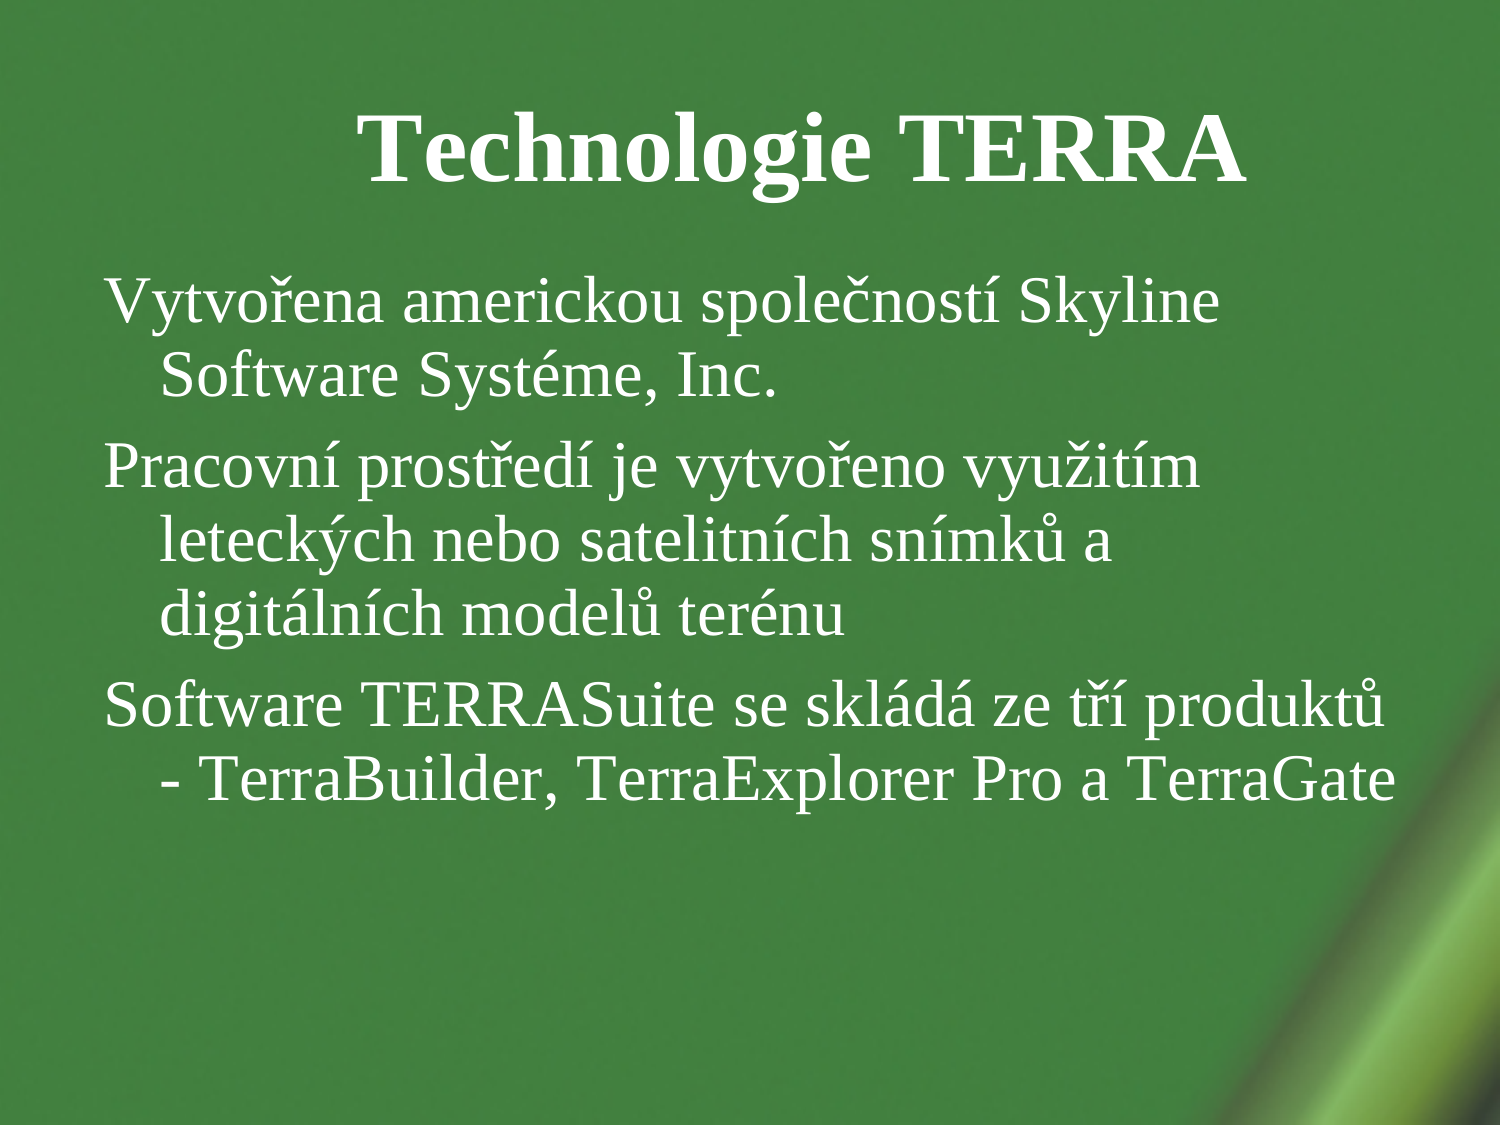

# Technologie TERRA
Vytvořena americkou společností Skyline Software Systéme, Inc.
Pracovní prostředí je vytvořeno využitím leteckých nebo satelitních snímků a digitálních modelů terénu
Software TERRASuite se skládá ze tří produktů - TerraBuilder, TerraExplorer Pro a TerraGate